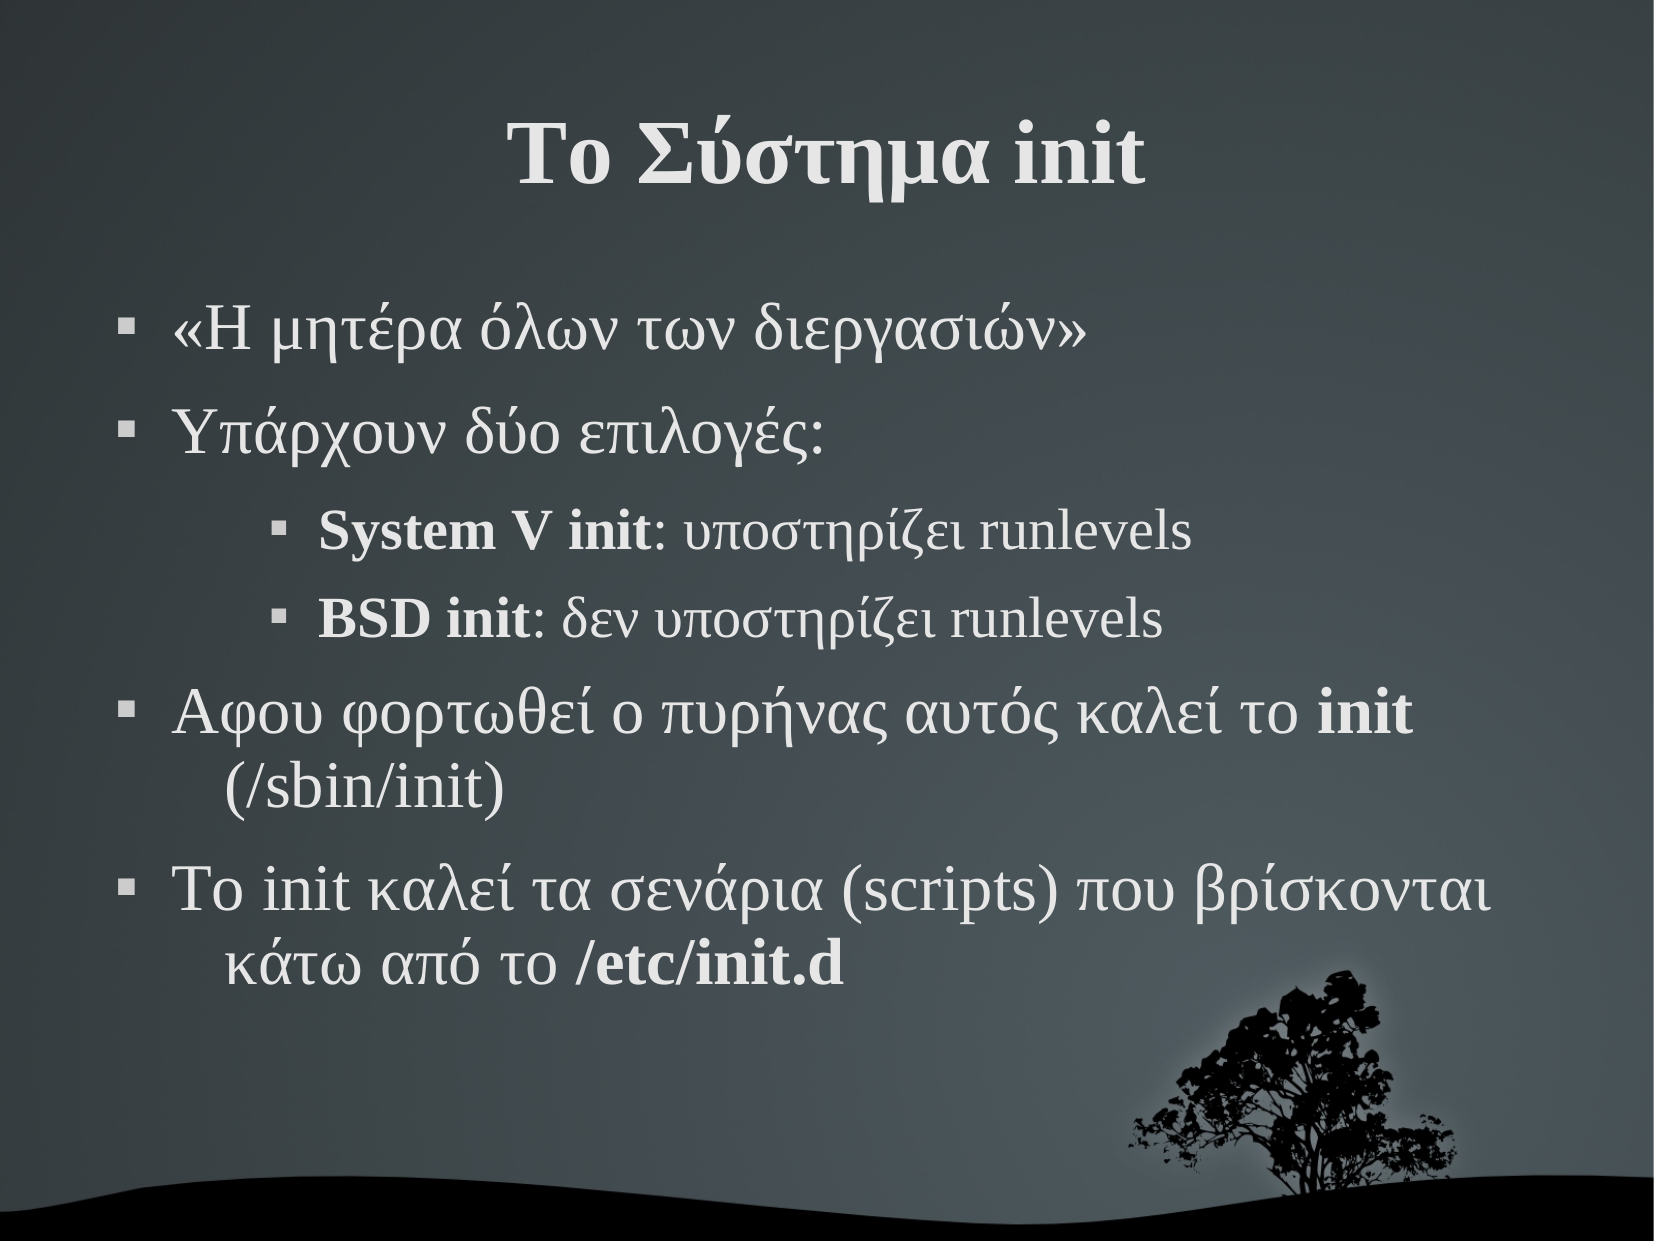

# Το Σύστημα init
«Η μητέρα όλων των διεργασιών»
Υπάρχουν δύο επιλογές:
System V init: υποστηρίζει runlevels
BSD init: δεν υποστηρίζει runlevels
Αφου φορτωθεί ο πυρήνας αυτός καλεί το init (/sbin/init)
Το init καλεί τα σενάρια (scripts) που βρίσκονται κάτω από το /etc/init.d